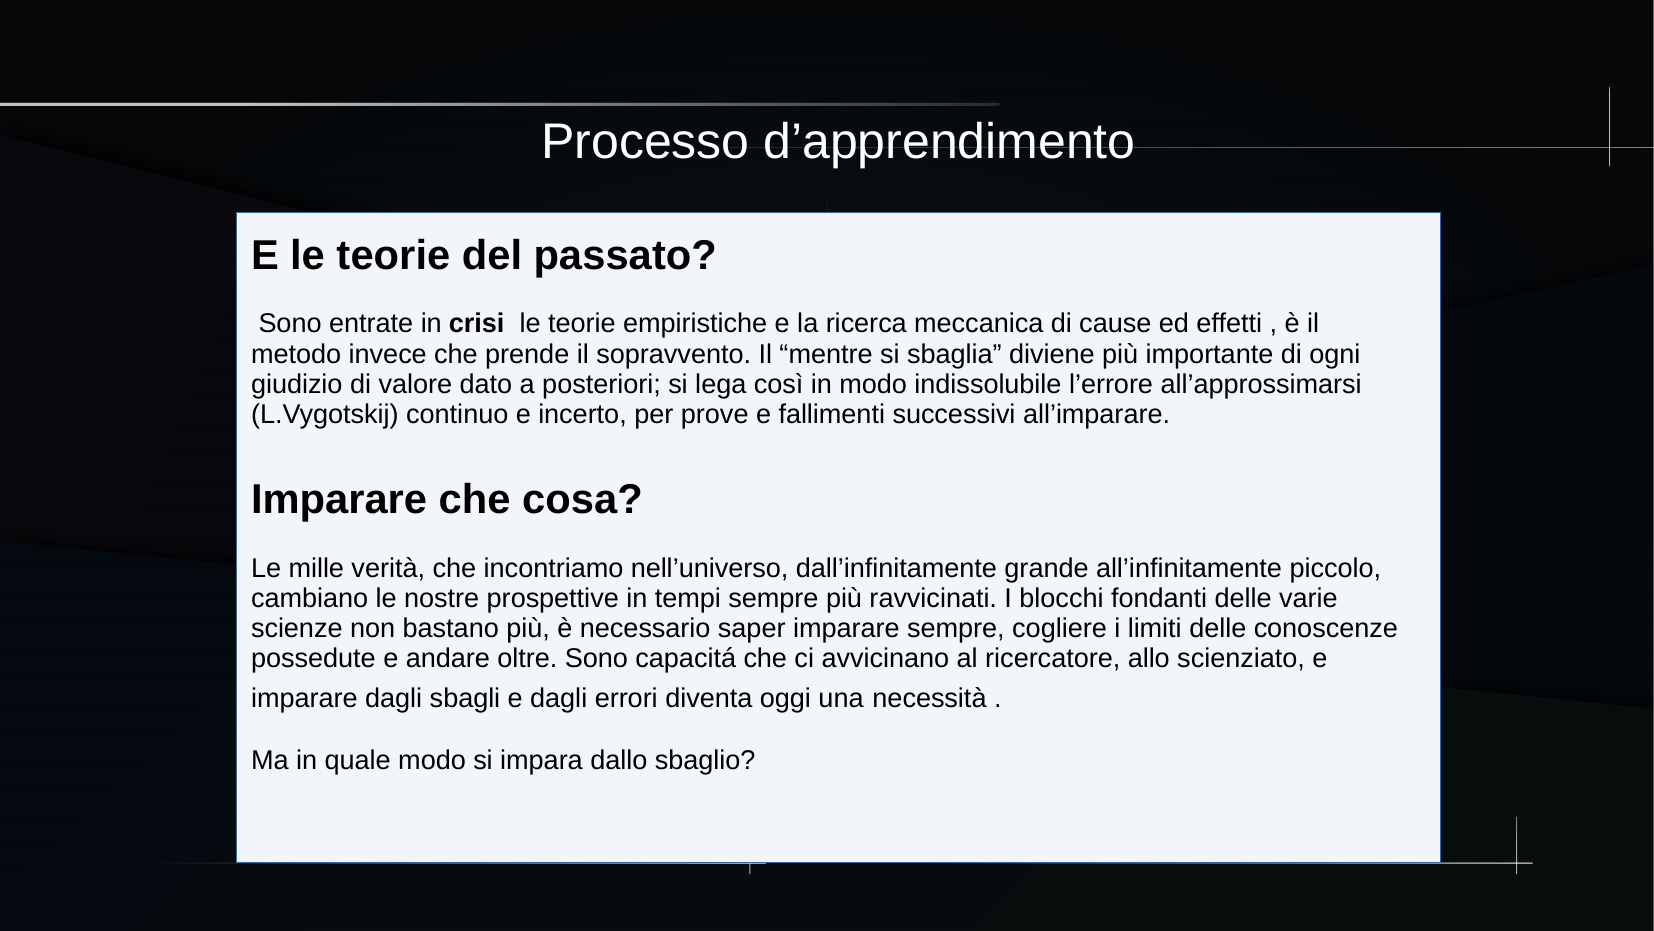

Processo d’apprendimento
E le teorie del passato?
 Sono entrate in crisi  le teorie empiristiche e la ricerca meccanica di cause ed effetti , è il metodo invece che prende il sopravvento. Il “mentre si sbaglia” diviene più importante di ogni giudizio di valore dato a posteriori; si lega così in modo indissolubile l’errore all’approssimarsi (L.Vygotskij) continuo e incerto, per prove e fallimenti successivi all’imparare.
Imparare che cosa?
Le mille verità, che incontriamo nell’universo, dall’infinitamente grande all’infinitamente piccolo, cambiano le nostre prospettive in tempi sempre più ravvicinati. I blocchi fondanti delle varie scienze non bastano più, è necessario saper imparare sempre, cogliere i limiti delle conoscenze possedute e andare oltre. Sono capacitá che ci avvicinano al ricercatore, allo scienziato, e imparare dagli sbagli e dagli errori diventa oggi una necessità .
Ma in quale modo si impara dallo sbaglio?